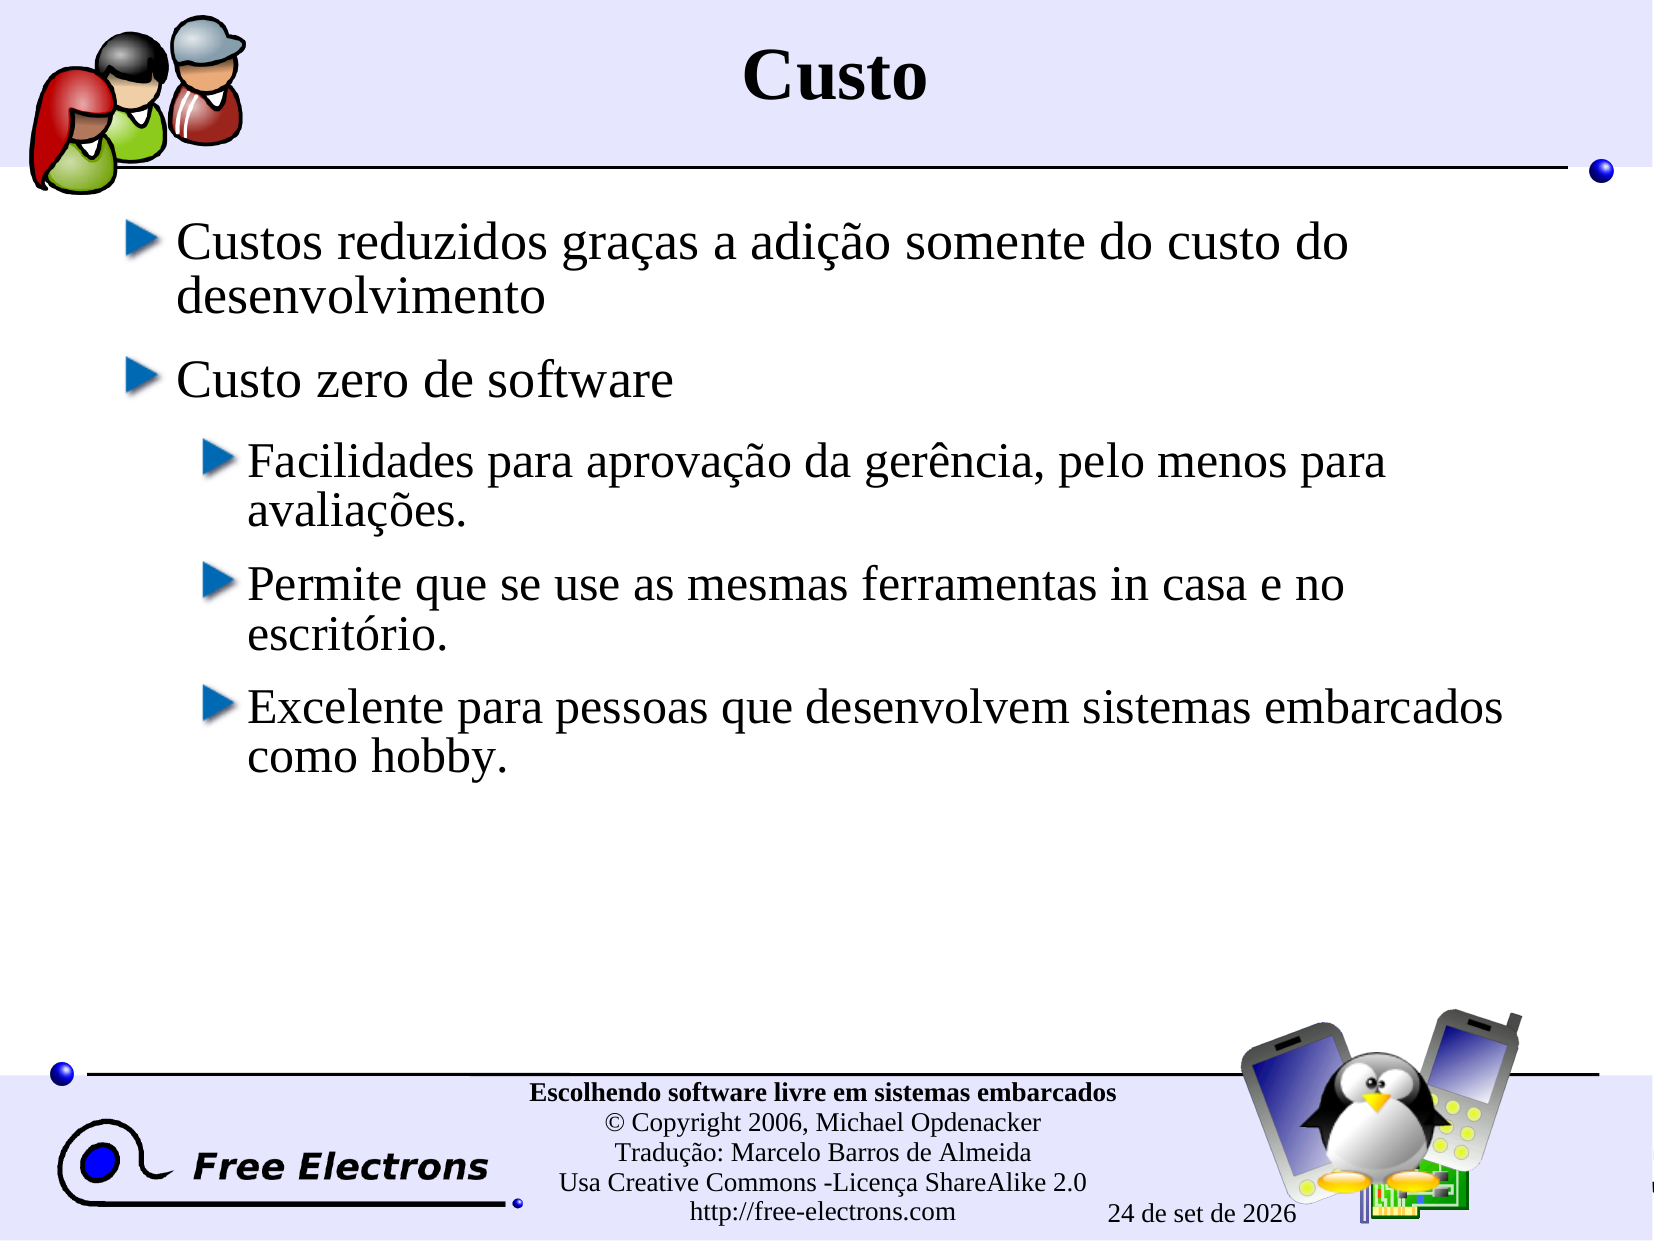

# Custo
Custos reduzidos graças a adição somente do custo do desenvolvimento
Custo zero de software
Facilidades para aprovação da gerência, pelo menos para avaliações.
Permite que se use as mesmas ferramentas in casa e no escritório.
Excelente para pessoas que desenvolvem sistemas embarcados como hobby.